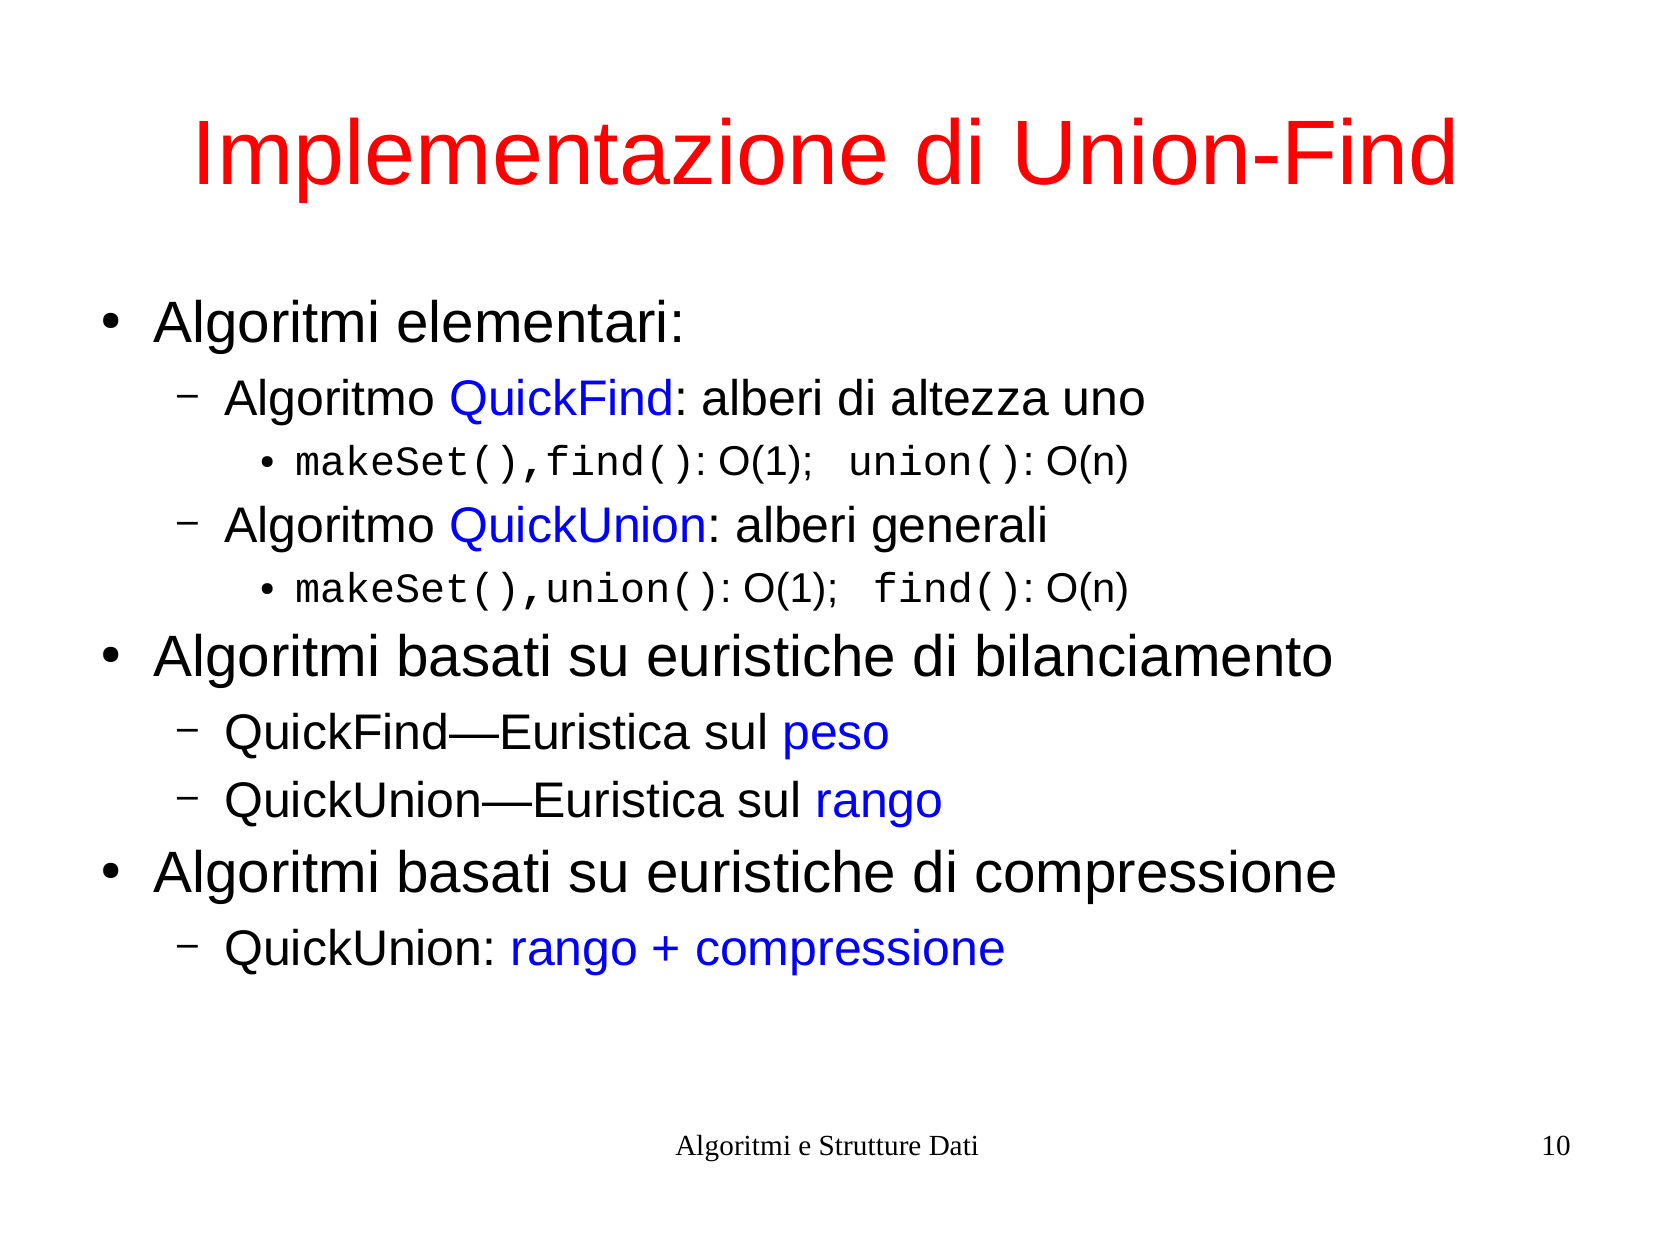

# Implementazione di Union-Find
Algoritmi elementari:
Algoritmo QuickFind: alberi di altezza uno
makeSet(),find(): O(1); union(): O(n)
Algoritmo QuickUnion: alberi generali
makeSet(),union(): O(1); find(): O(n)
Algoritmi basati su euristiche di bilanciamento
QuickFind—Euristica sul peso
QuickUnion—Euristica sul rango
Algoritmi basati su euristiche di compressione
QuickUnion: rango + compressione
Algoritmi e Strutture Dati
10